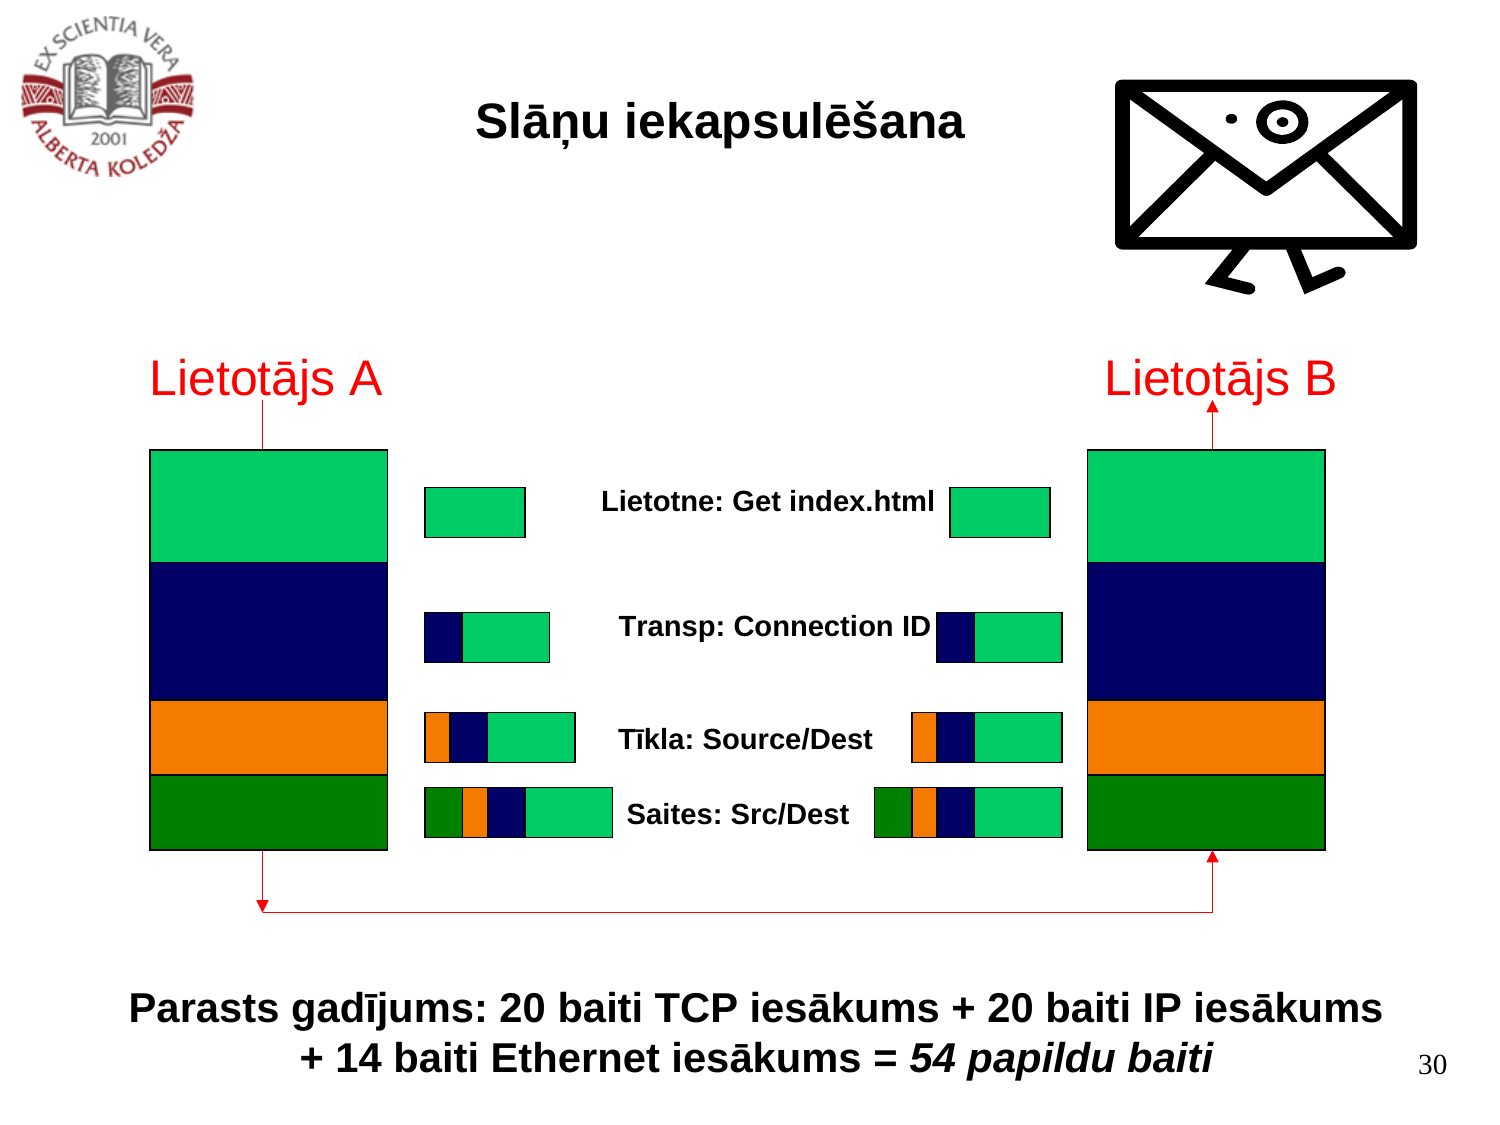

# Slāņu iekapsulēšana
Lietotājs A
Lietotājs B
Lietotne: Get index.html
Transp: Connection ID
 Tīkla: Source/Dest
Saites: Src/Dest
Parasts gadījums: 20 baiti TCP iesākums + 20 baiti IP iesākums
+ 14 baiti Ethernet iesākums = 54 papildu baiti